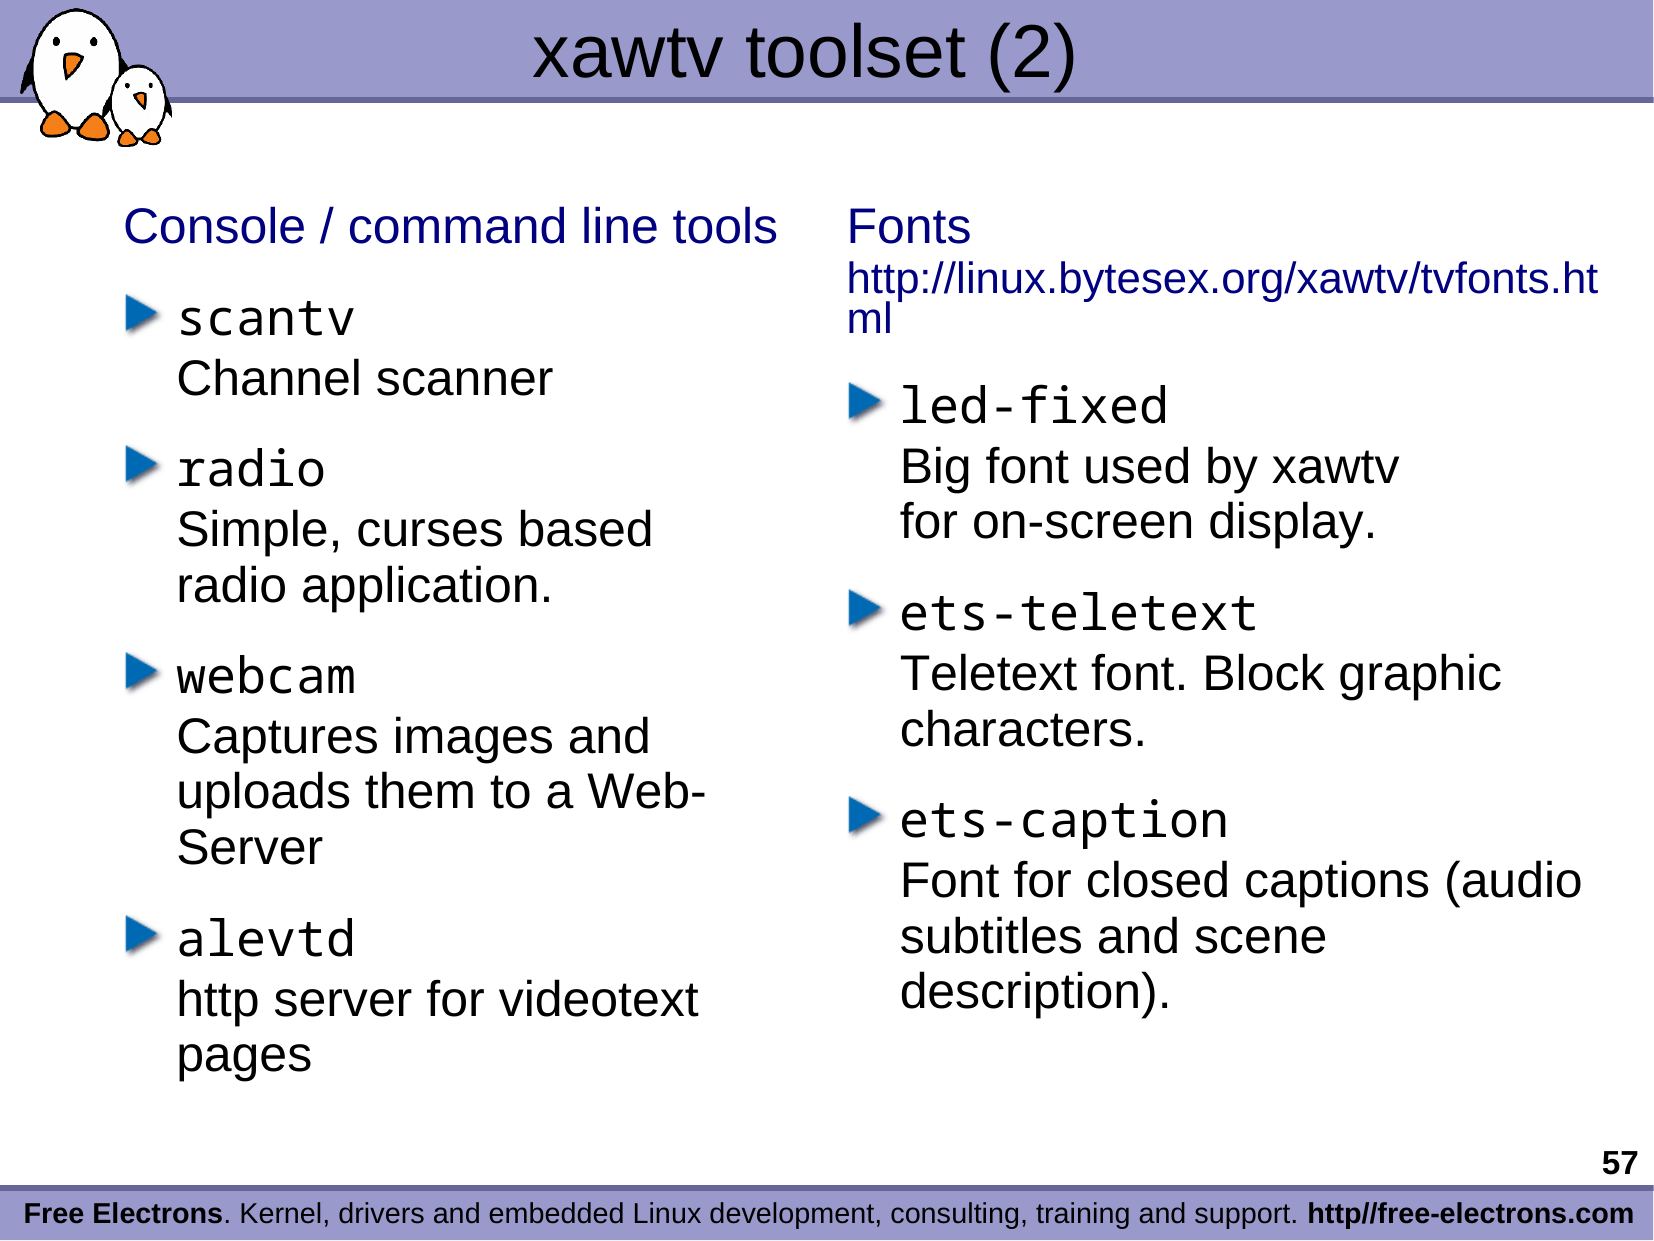

# xawtv toolset (2)
Console / command line tools
scantv
Channel scanner
radio
Simple, curses based
radio application.
webcam
Captures images and uploads them to a Web-Server
alevtd
http server for videotext pages
Fonts
http://linux.bytesex.org/xawtv/tvfonts.html
led-fixed
Big font used by xawtv
for on-screen display.
ets-teletext
Teletext font. Block graphic characters.
ets-caption
Font for closed captions (audio subtitles and scene description).